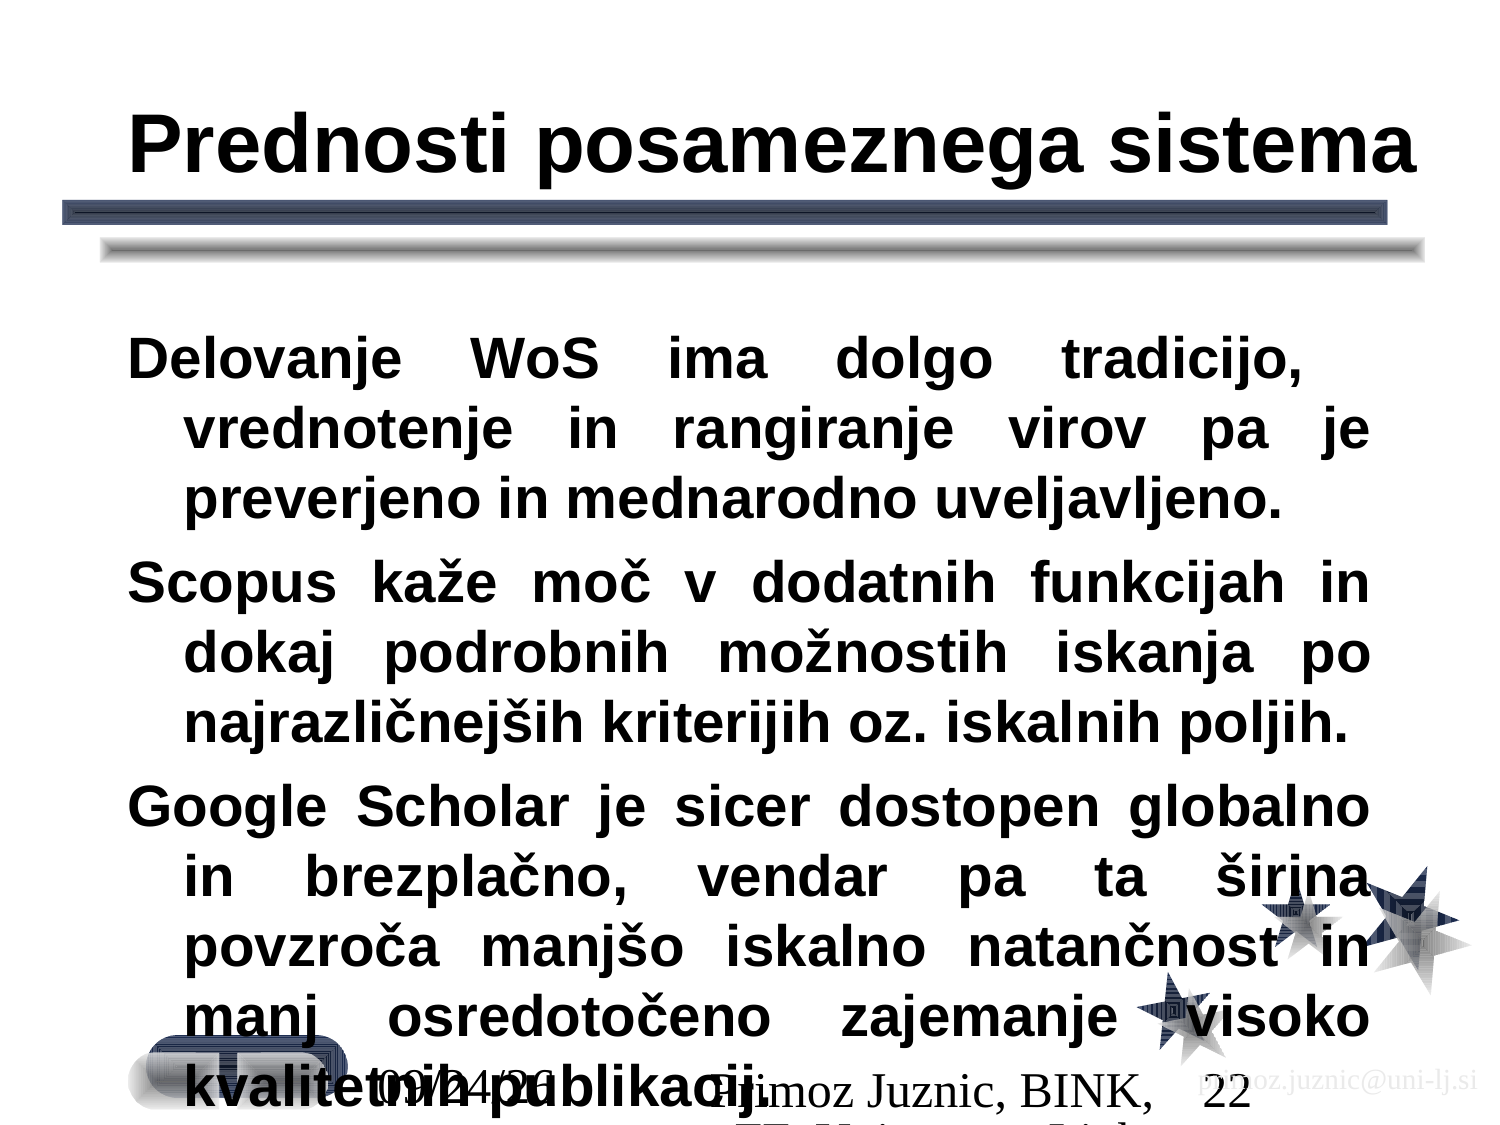

# Prednosti posameznega sistema
Delovanje WoS ima dolgo tradicijo, vrednotenje in rangiranje virov pa je preverjeno in mednarodno uveljavljeno.
Scopus kaže moč v dodatnih funkcijah in dokaj podrobnih možnostih iskanja po najrazličnejših kriterijih oz. iskalnih poljih.
Google Scholar je sicer dostopen globalno in brezplačno, vendar pa ta širina povzroča manjšo iskalno natančnost in manj osredotočeno zajemanje visoko kvalitetnih publikacij.
Primoz Juznic, BINK, FF, Univerza v Ljubljani
22